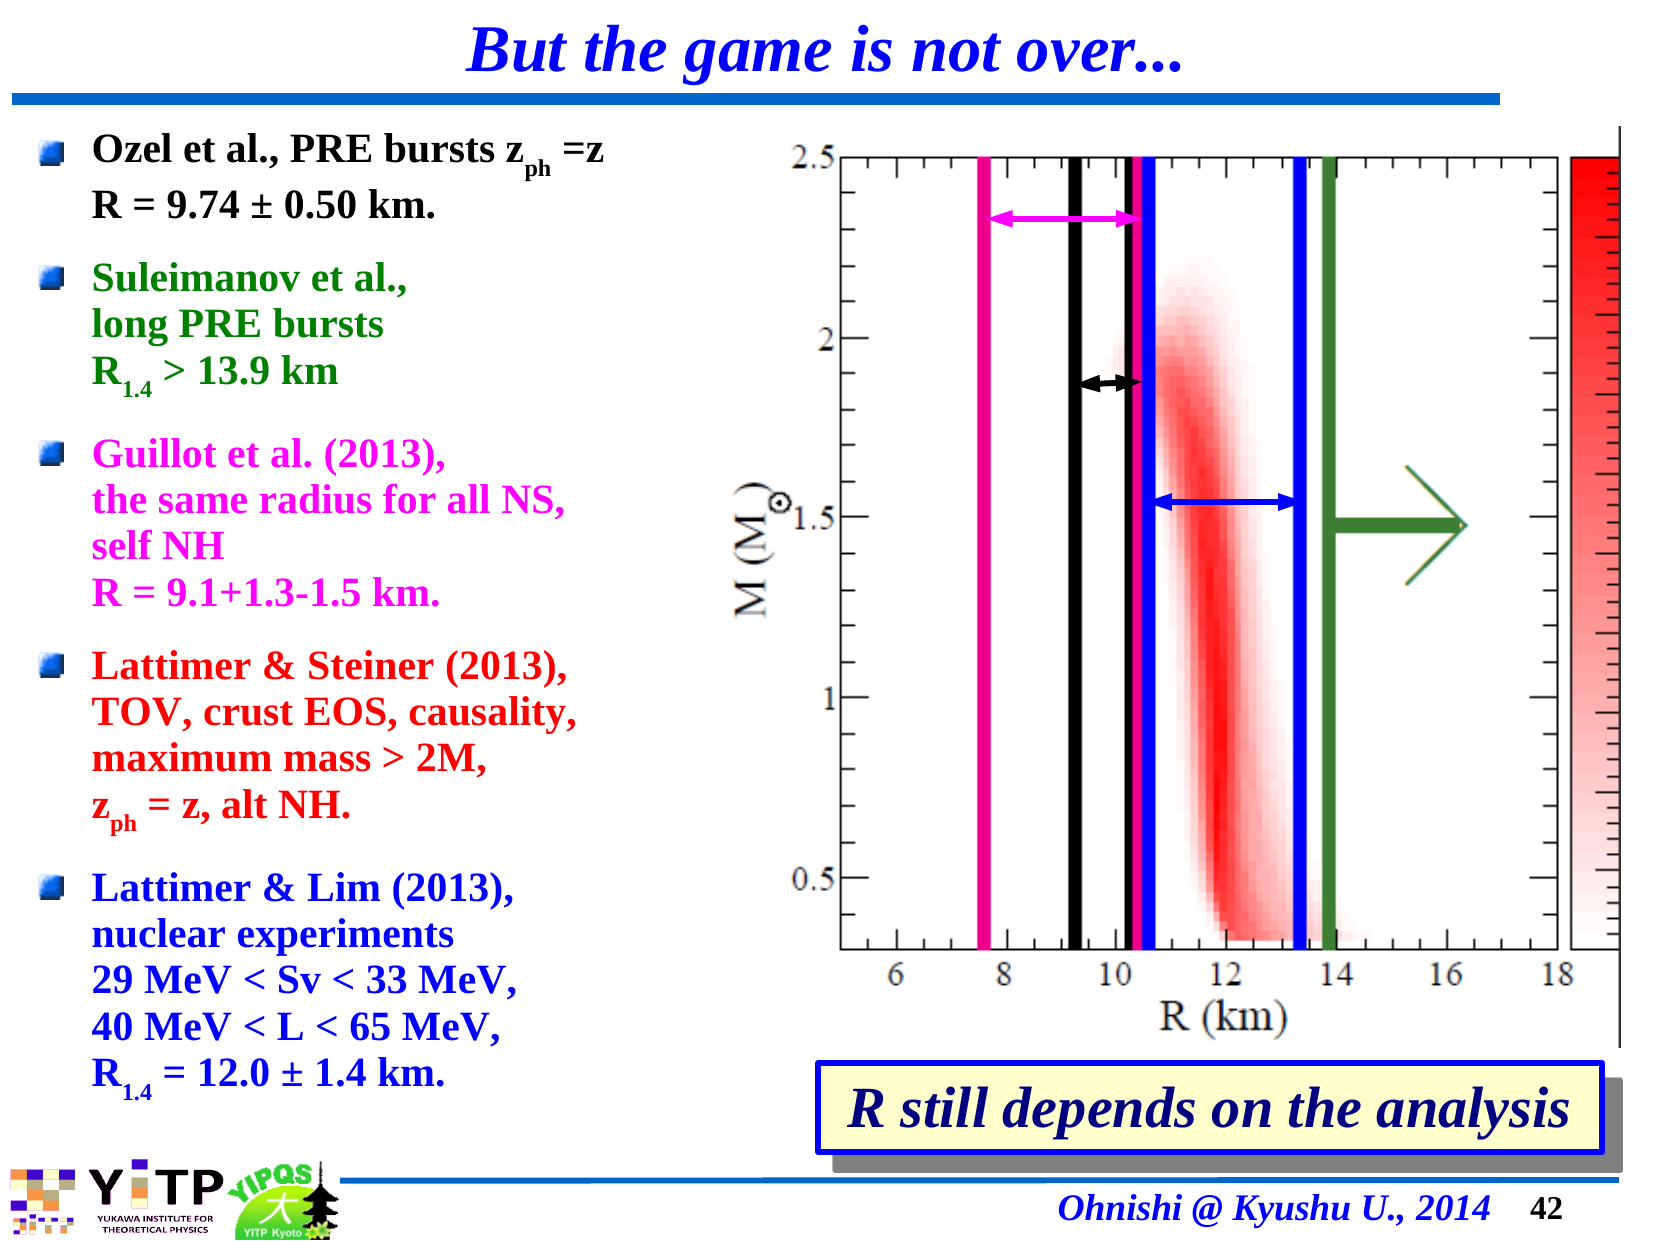

# But the game is not over...
Ozel et al., PRE bursts zph =z
R = 9.74 ± 0.50 km.
Suleimanov et al.,
long PRE bursts
R1.4 > 13.9 km
Guillot et al. (2013),
the same radius for all NS,
self NH
R = 9.1+1.3-1.5 km.
Lattimer & Steiner (2013),
TOV, crust EOS, causality,
maximum mass > 2M,
zph = z, alt NH.
Lattimer & Lim (2013),
nuclear experiments
29 MeV < Sv < 33 MeV,
40 MeV < L < 65 MeV,
R1.4 = 12.0 ± 1.4 km.
R still depends on the analysis